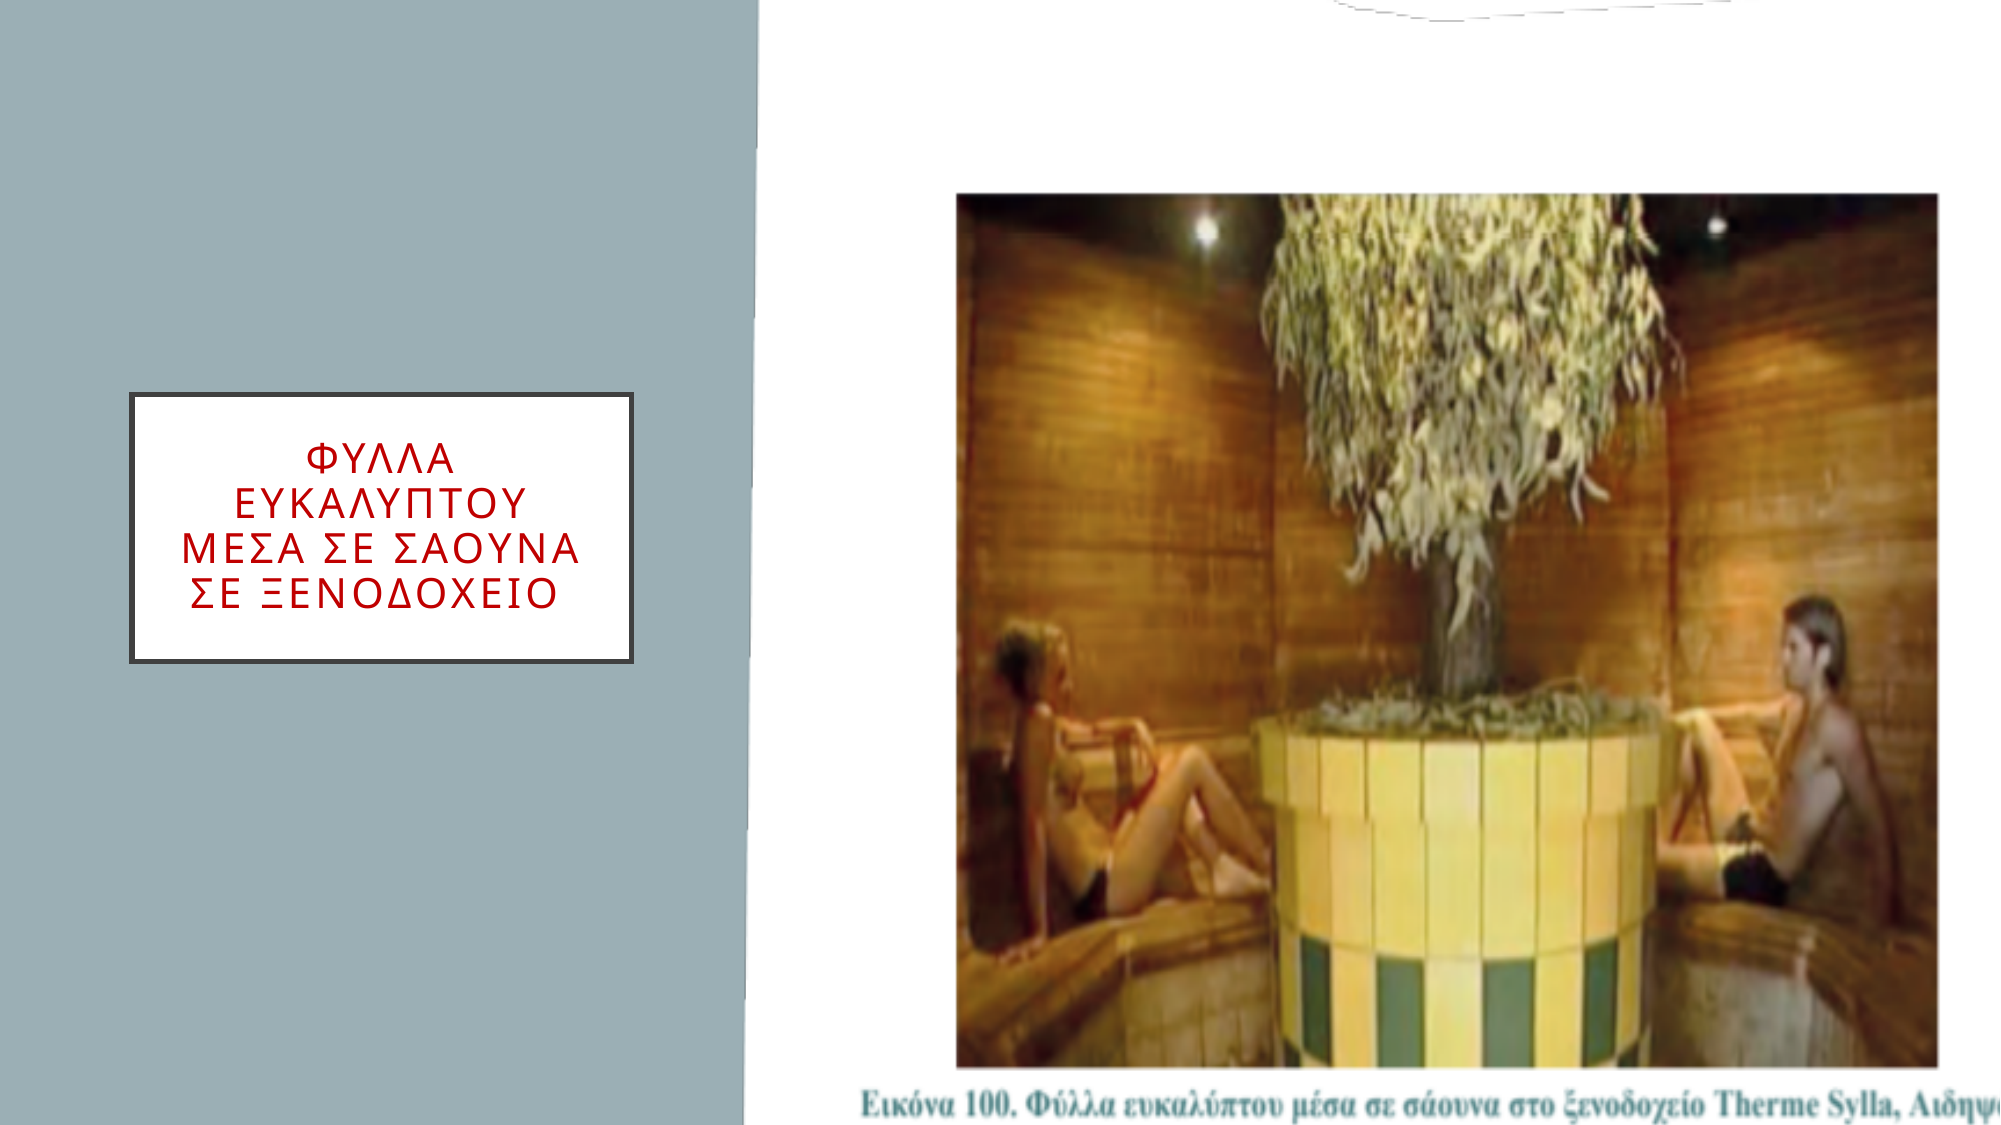

# ΦΥΛΛΑ ΕΥΚΑΛΥΠΤΟΥ ΜΕΣΑ ΣΕ ΣΑΟΥΝΑ ΣΕ ΞΕΝΟΔΟΧΕΙΟ